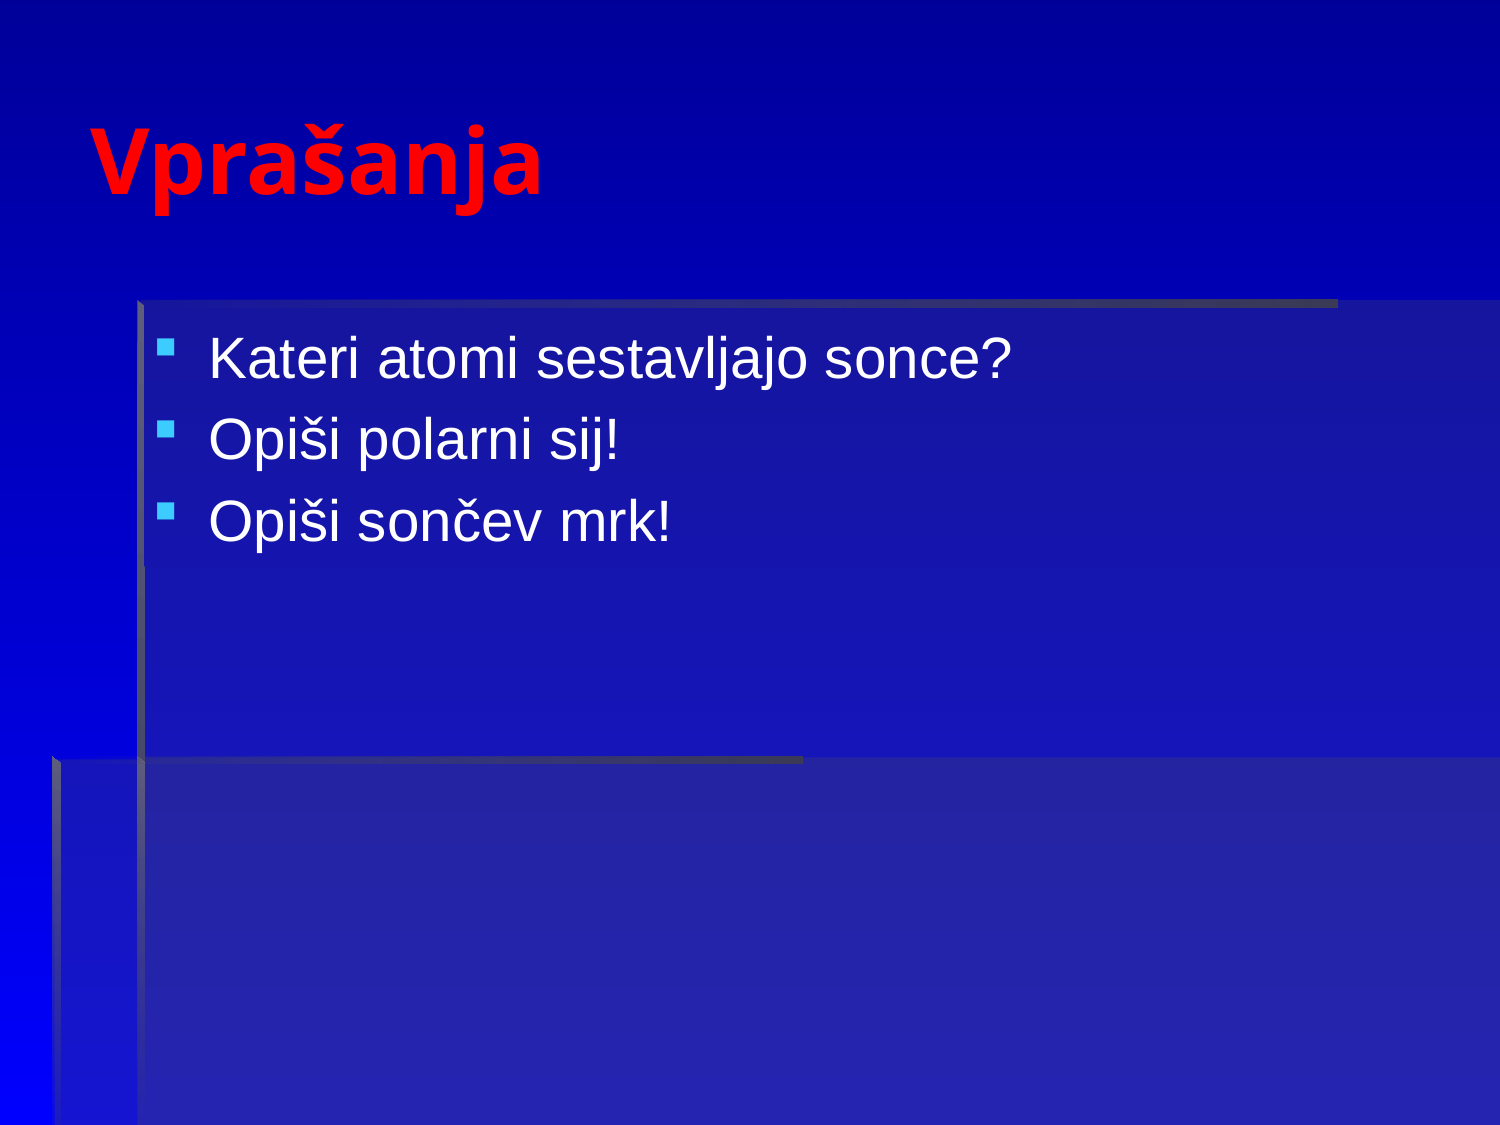

# Vprašanja
Kateri atomi sestavljajo sonce?
Opiši polarni sij!
Opiši sončev mrk!